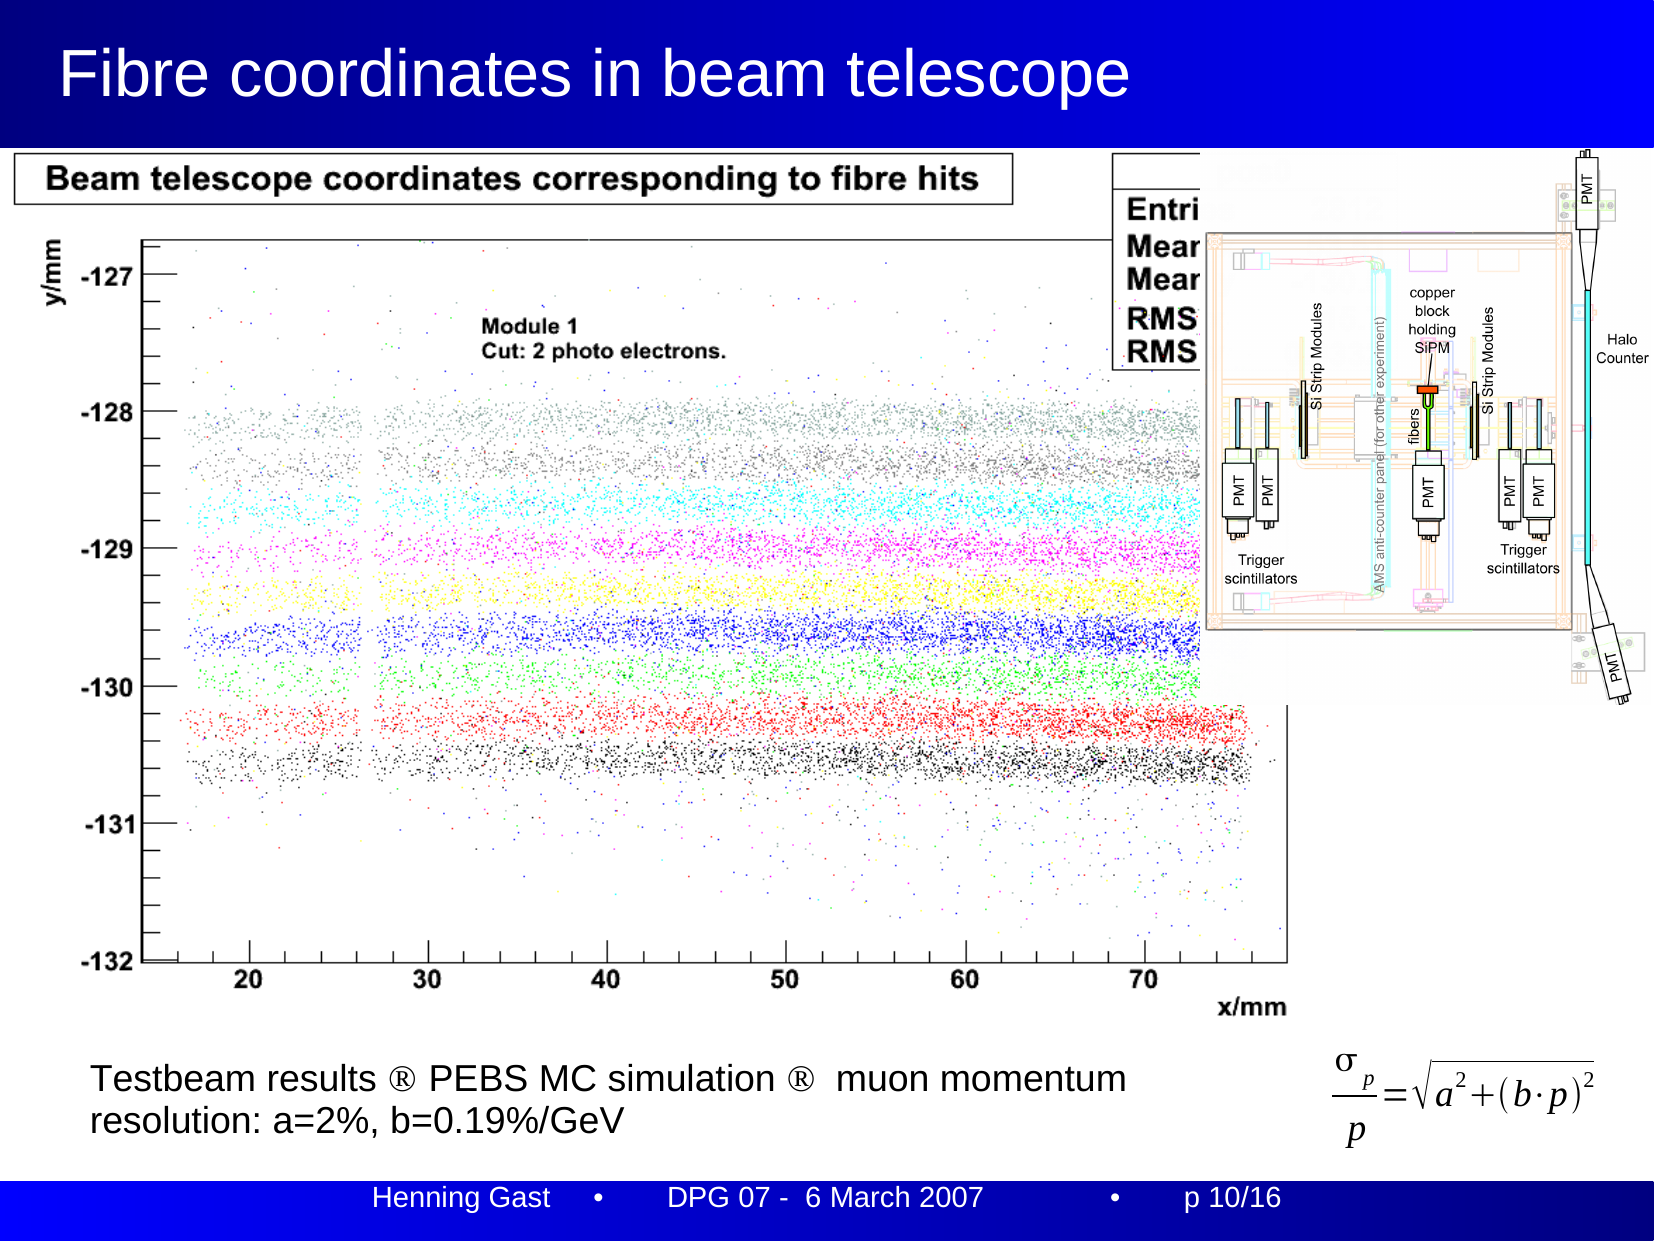

# Fibre coordinates in beam telescope
Testbeam results ® PEBS MC simulation ® muon momentum resolution: a=2%, b=0.19%/GeV